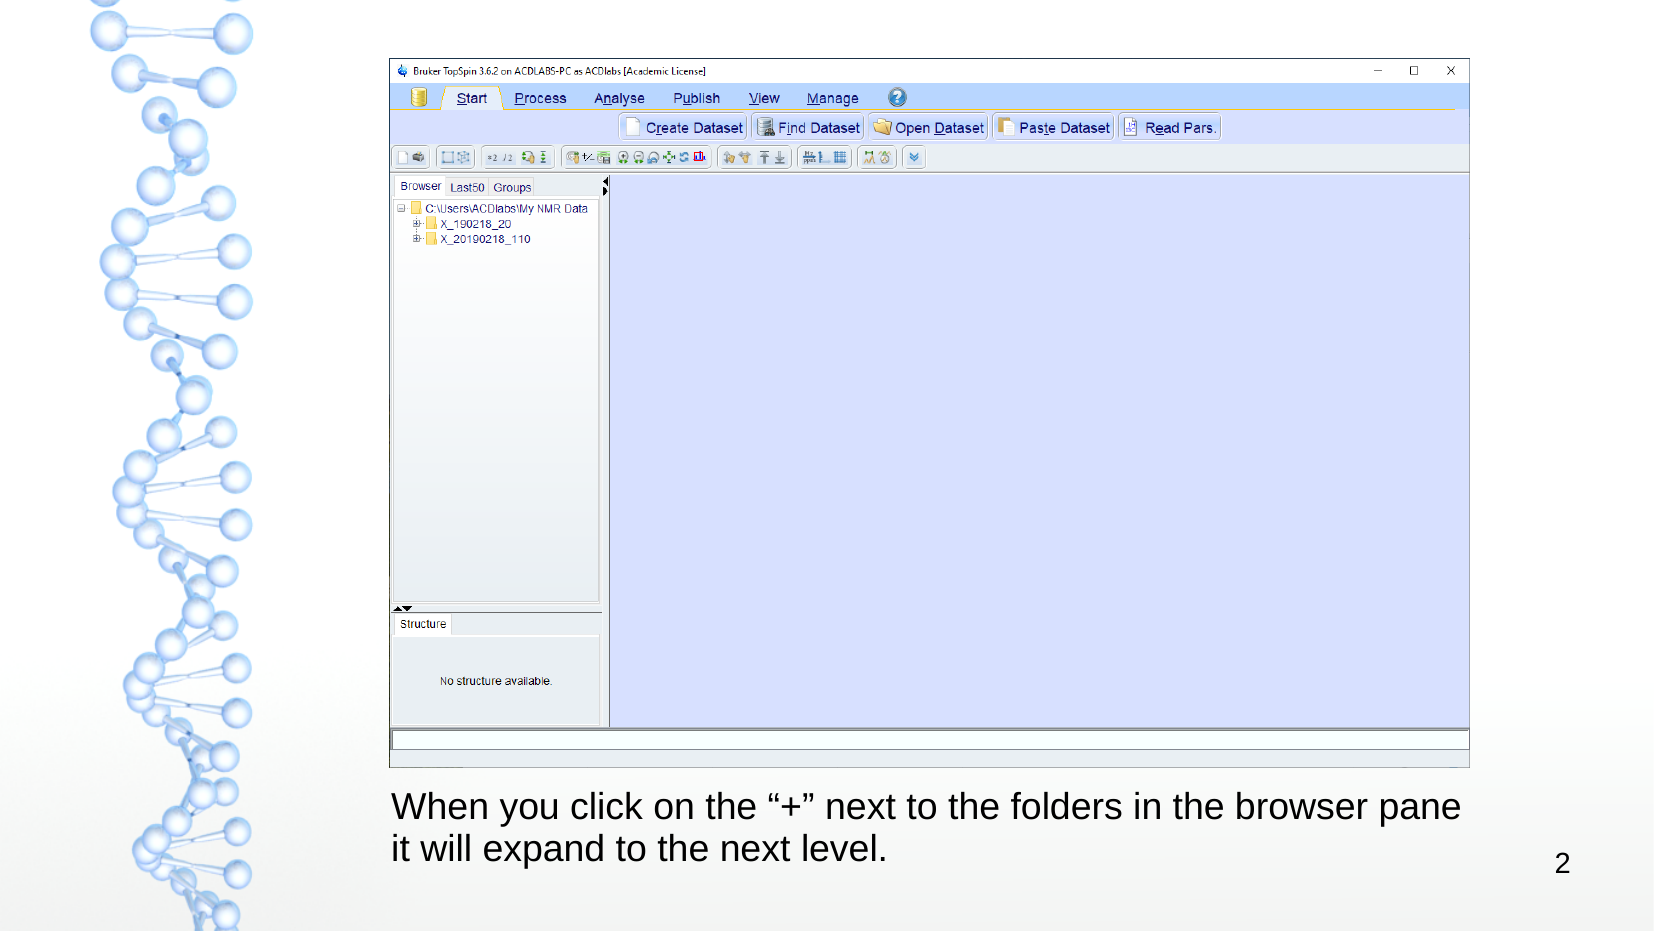

When you click on the “+” next to the folders in the browser pane
it will expand to the next level.
2